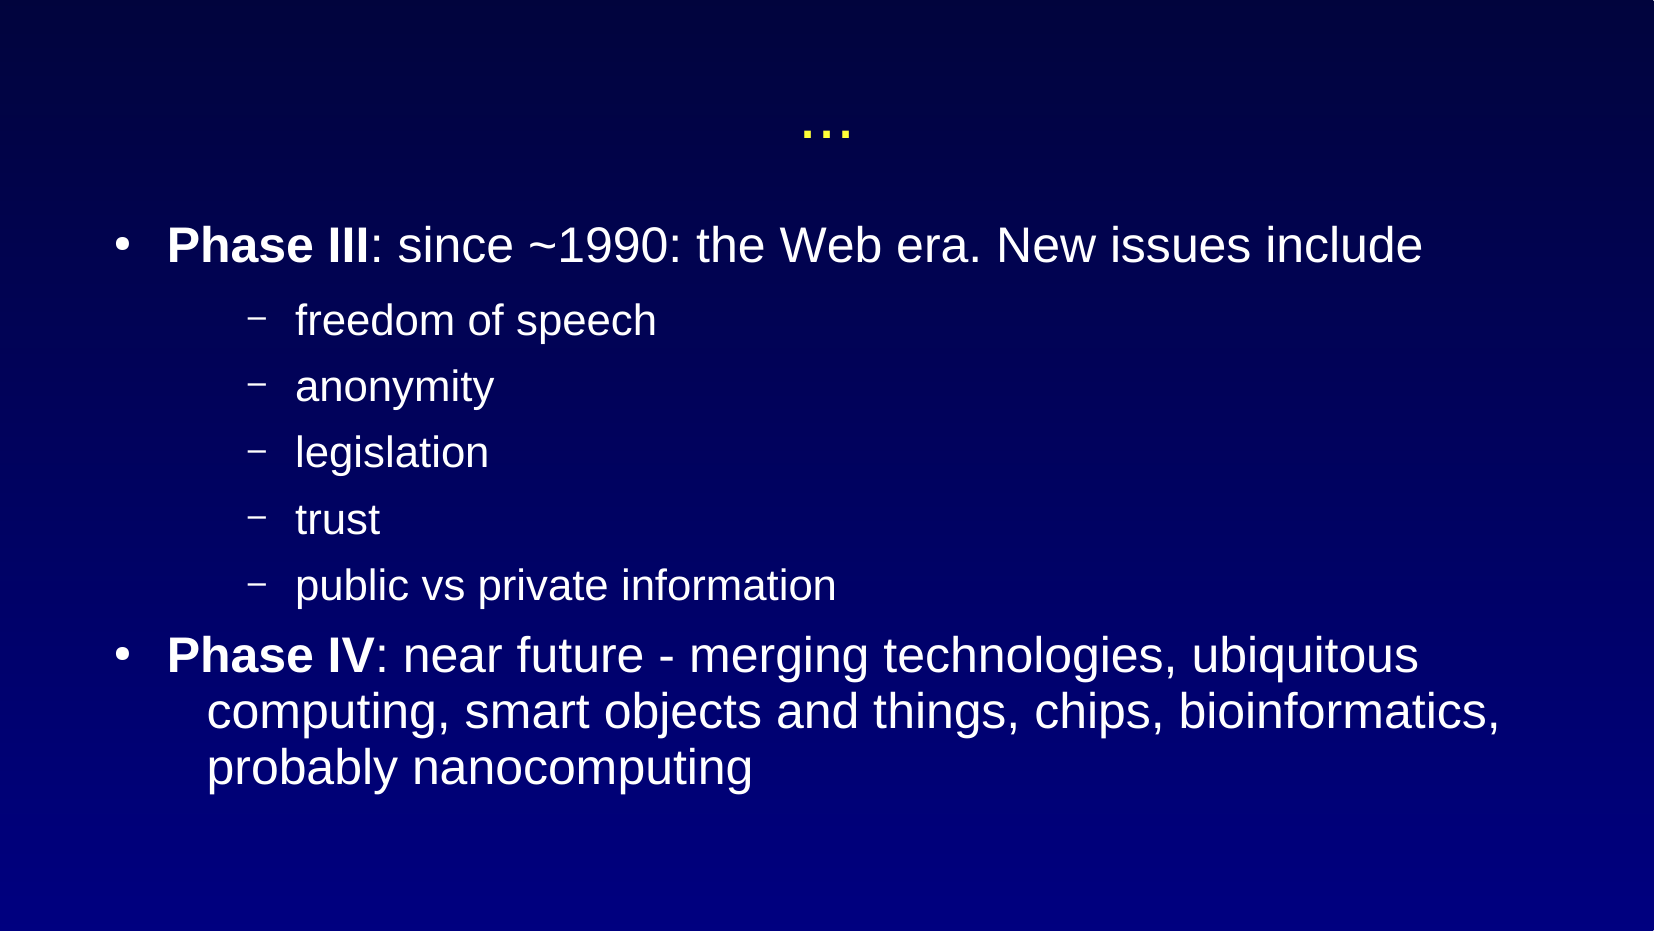

# ...
Phase III: since ~1990: the Web era. New issues include
freedom of speech
anonymity
legislation
trust
public vs private information
Phase IV: near future - merging technologies, ubiquitous computing, smart objects and things, chips, bioinformatics, probably nanocomputing